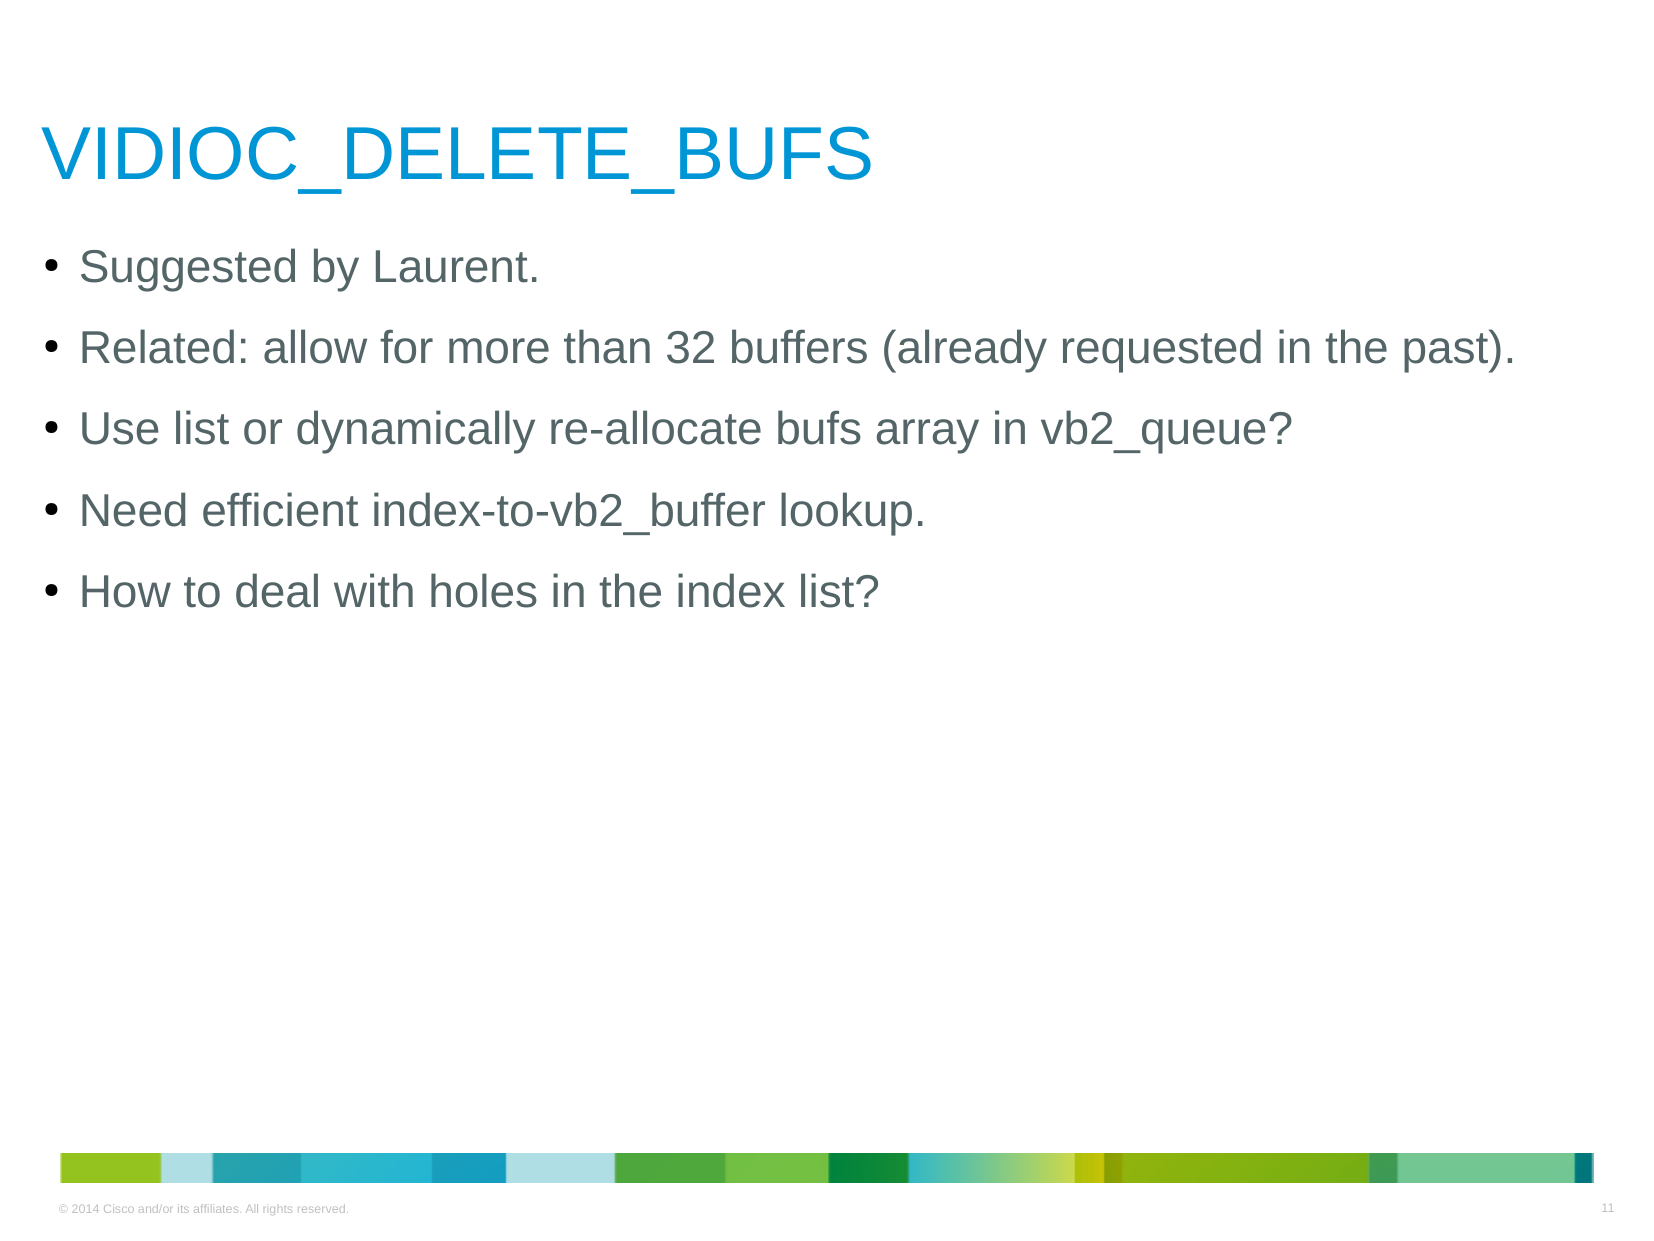

# VIDIOC_DELETE_BUFS
Suggested by Laurent.
Related: allow for more than 32 buffers (already requested in the past).
Use list or dynamically re-allocate bufs array in vb2_queue?
Need efficient index-to-vb2_buffer lookup.
How to deal with holes in the index list?